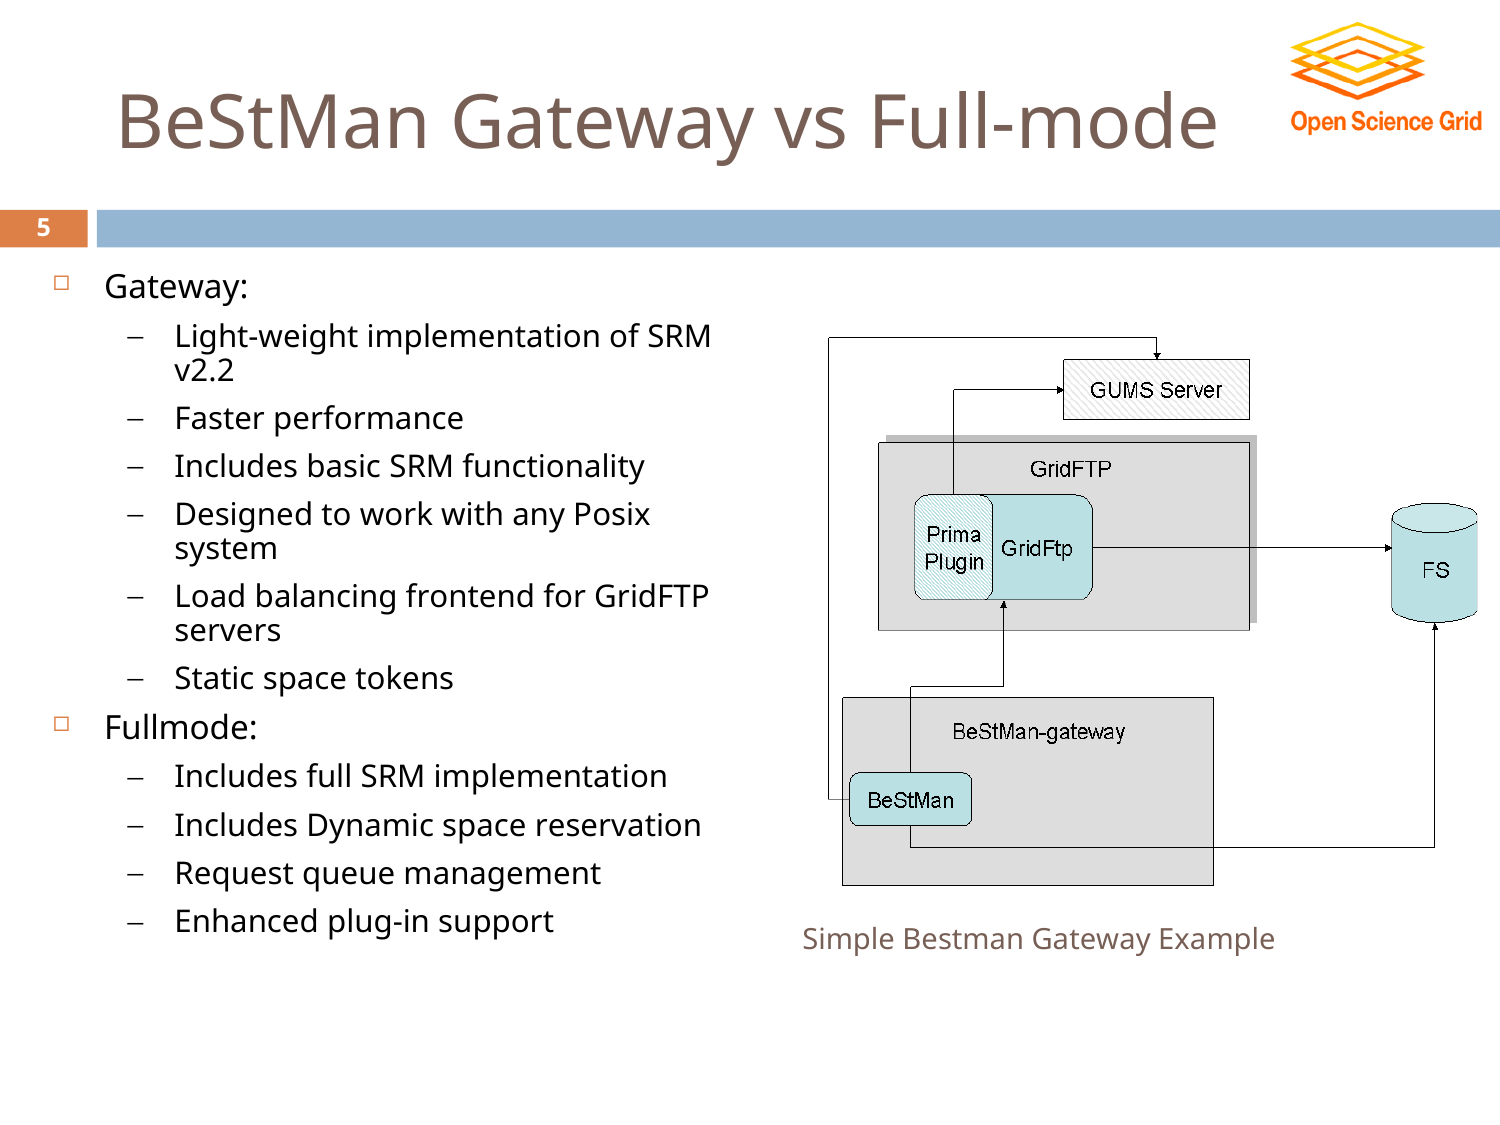

BeStMan Gateway vs Full-mode
Gateway:
Light-weight implementation of SRM v2.2
Faster performance
Includes basic SRM functionality
Designed to work with any Posix system
Load balancing frontend for GridFTP servers
Static space tokens
Fullmode:
Includes full SRM implementation
Includes Dynamic space reservation
Request queue management
Enhanced plug-in support
Simple Bestman Gateway Example